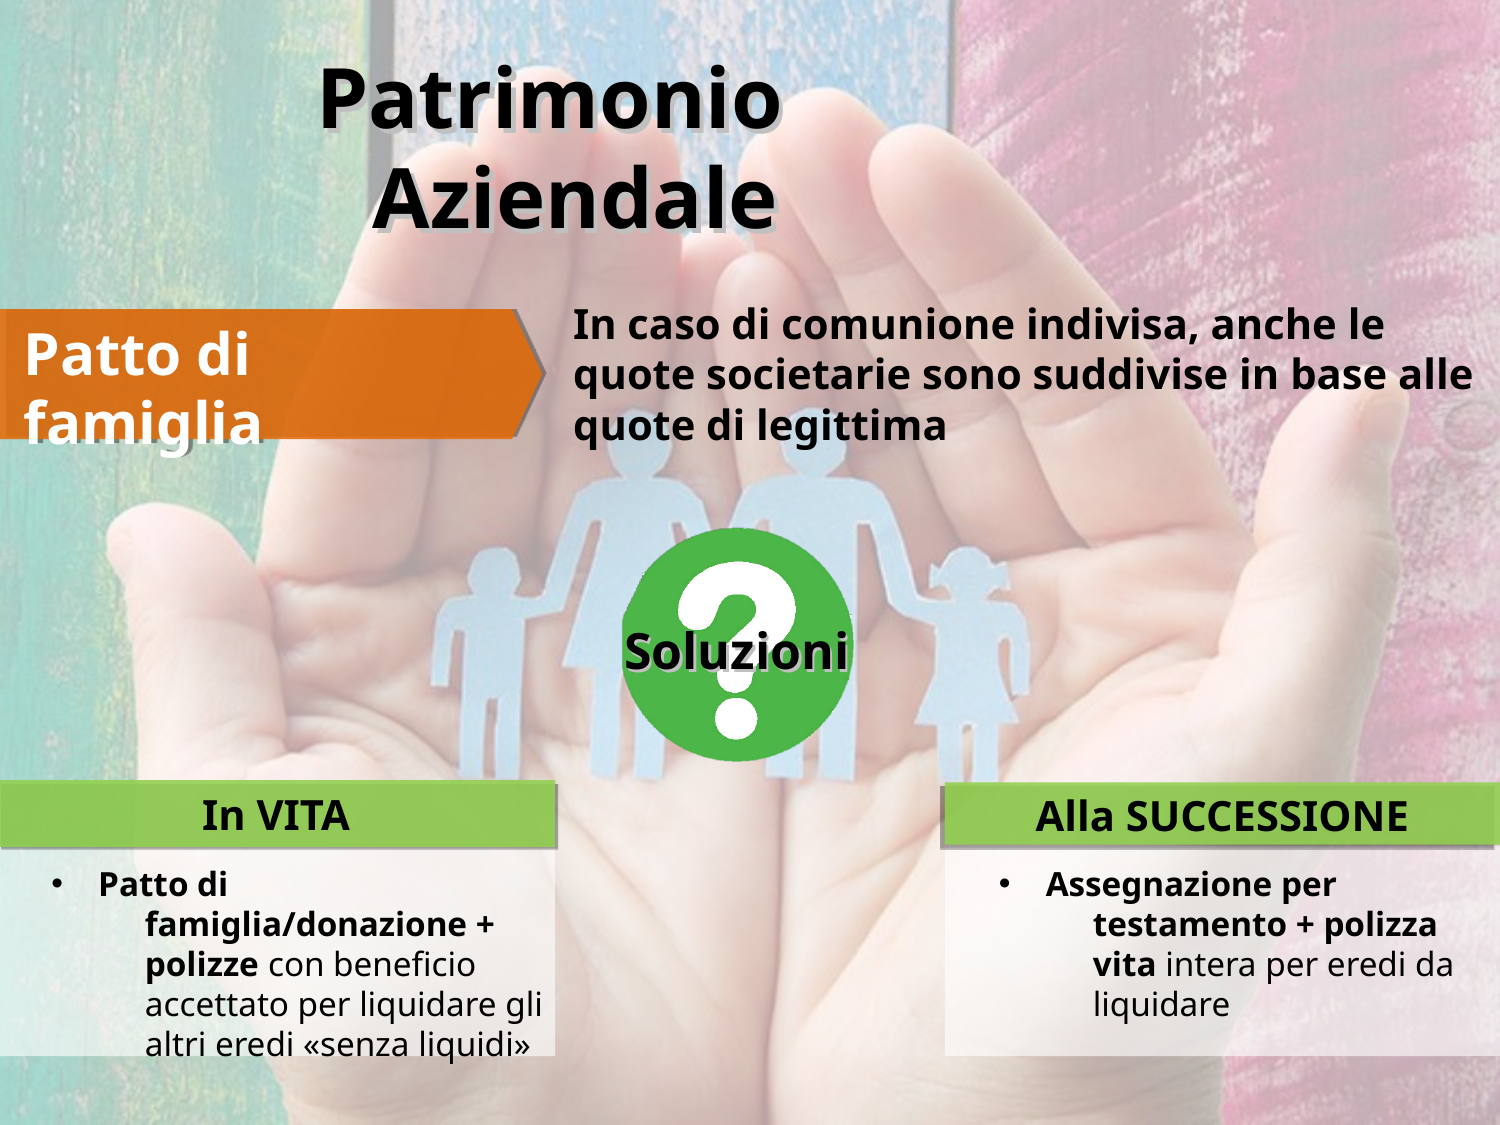

Patrimonio Aziendale
In caso di comunione indivisa, anche le quote societarie sono suddivise in base alle quote di legittima
Patto di famiglia
Soluzioni
In VITA
Alla SUCCESSIONE
Patto di famiglia/donazione + polizze con beneficio accettato per liquidare gli altri eredi «senza liquidi»
Assegnazione per testamento + polizza vita intera per eredi da liquidare